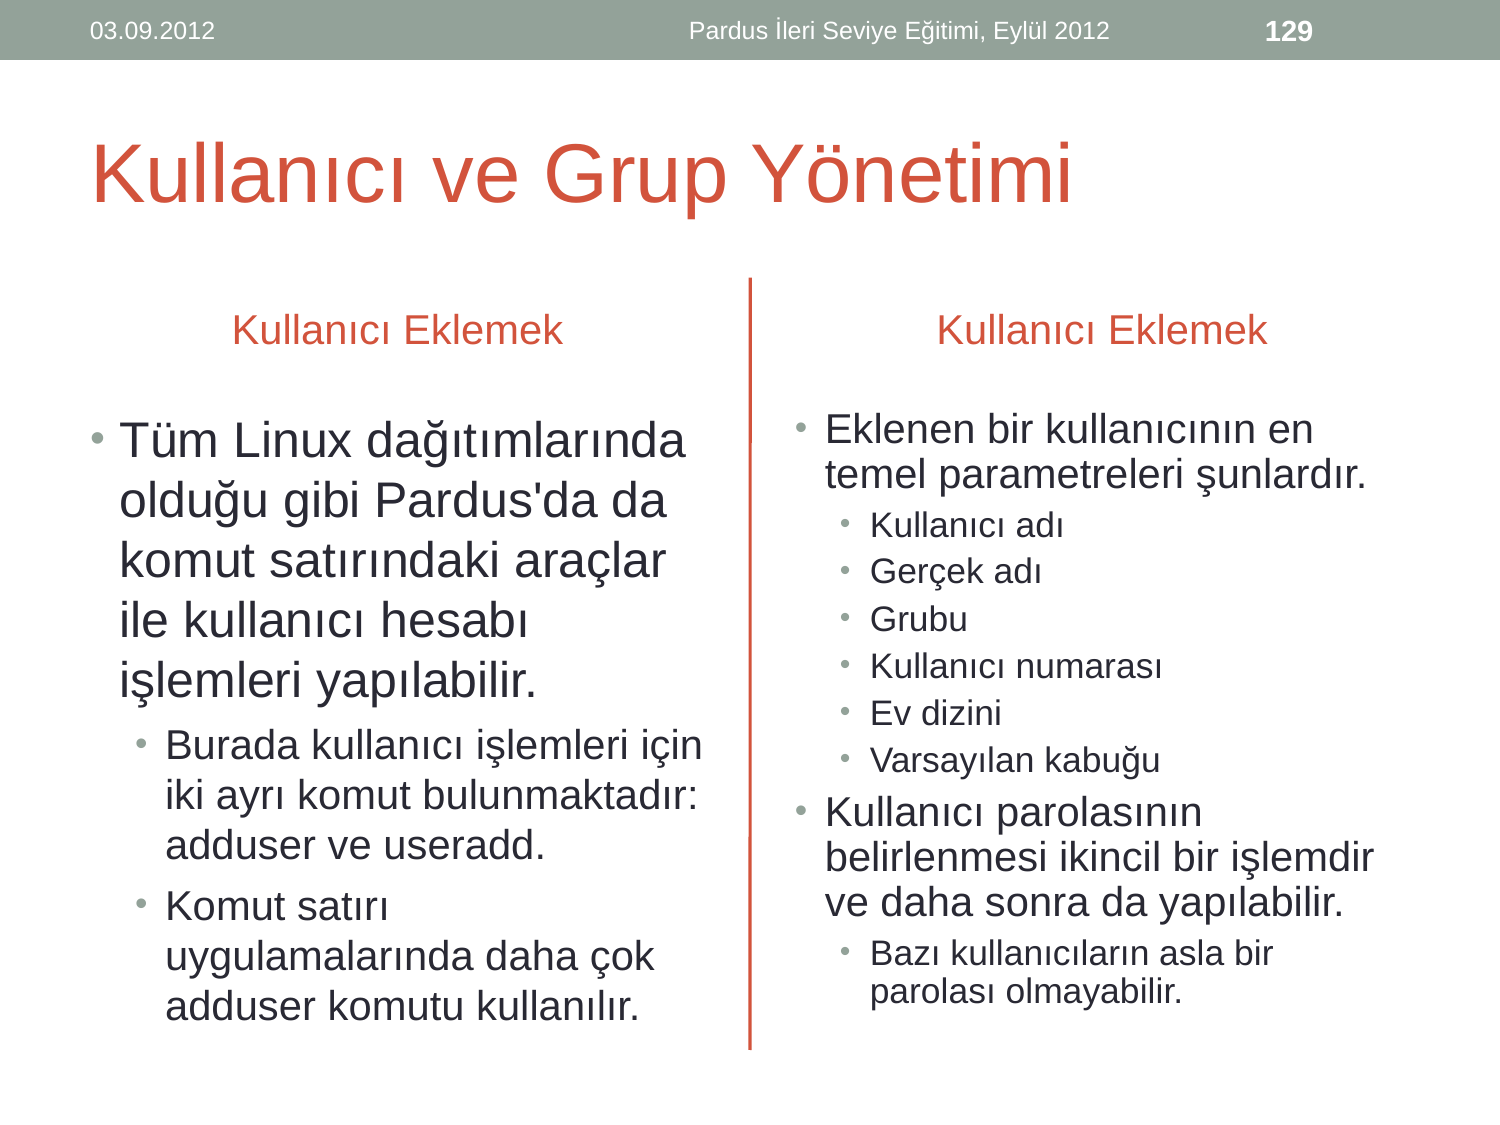

03.09.2012
Pardus İleri Seviye Eğitimi, Eylül 2012
# Kullanıcı ve Grup Yönetimi
Kullanıcı Eklemek
Kullanıcı Eklemek
Tüm Linux dağıtımlarında olduğu gibi Pardus'da da komut satırındaki araçlar ile kullanıcı hesabı işlemleri yapılabilir.
Burada kullanıcı işlemleri için iki ayrı komut bulunmaktadır: adduser ve useradd.
Komut satırı uygulamalarında daha çok adduser komutu kullanılır.
Eklenen bir kullanıcının en temel parametreleri şunlardır.
Kullanıcı adı
Gerçek adı
Grubu
Kullanıcı numarası
Ev dizini
Varsayılan kabuğu
Kullanıcı parolasının belirlenmesi ikincil bir işlemdir ve daha sonra da yapılabilir.
Bazı kullanıcıların asla bir parolası olmayabilir.